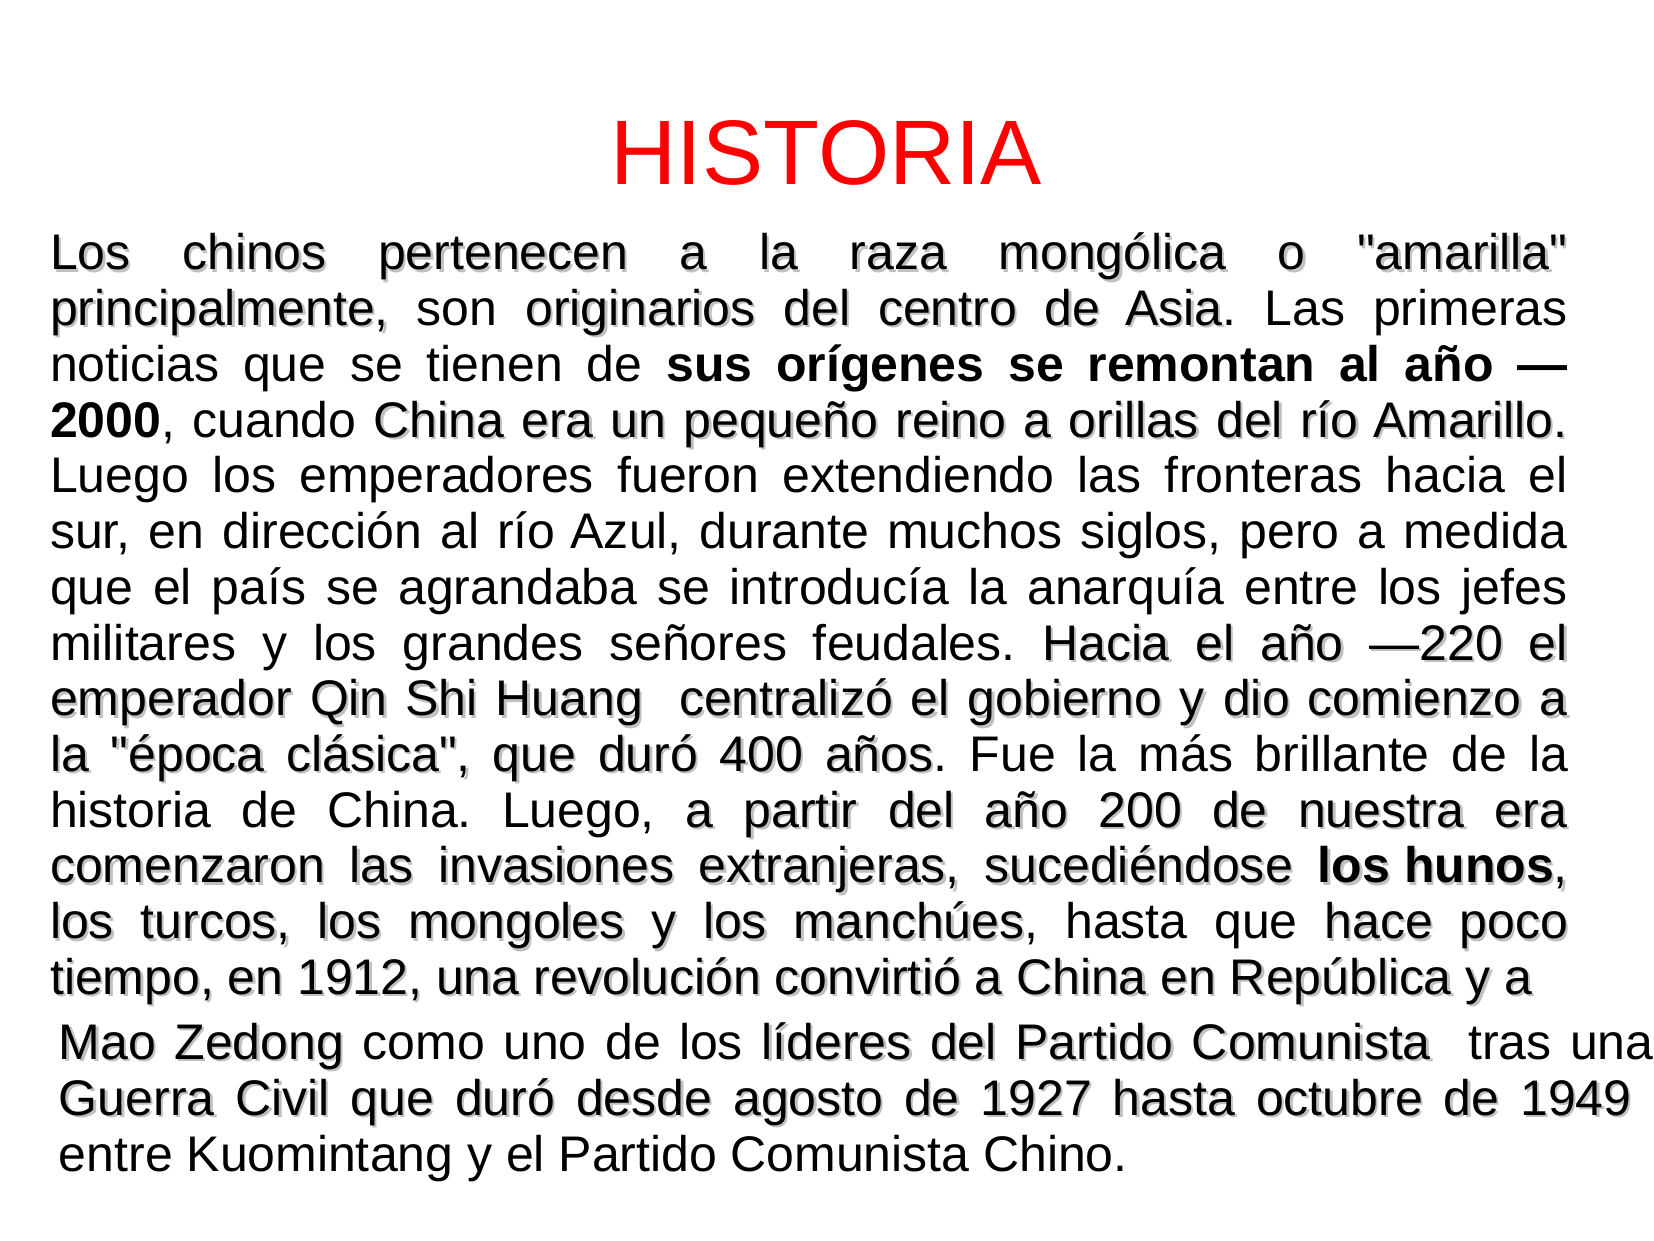

# HISTORIA
Mao Zedong como uno de los líderes del Partido Comunista tras una Guerra Civil que duró desde agosto de 1927 hasta octubre de 1949 entre Kuomintang y el Partido Comunista Chino.
Los chinos pertenecen a la raza mongólica o "amarilla" principalmente, son originarios del centro de Asia. Las primeras noticias que se tienen de sus orígenes se remontan al año — 2000, cuando China era un pequeño reino a orillas del río Amarillo. Luego los emperadores fueron extendiendo las fronteras hacia el sur, en dirección al río Azul, durante muchos siglos, pero a medida que el país se agrandaba se introducía la anarquía entre los jefes militares y los grandes señores feudales. Hacia el año —220 el emperador Qin Shi Huang centralizó el gobierno y dio comienzo a la "época clásica", que duró 400 años. Fue la más bri­llante de la historia de China. Luego, a partir del año 200 de nuestra era comenzaron las invasiones extranjeras, sucediéndose los hunos, los turcos, los mongoles y los manchúes, hasta que hace poco tiempo, en 1912, una revolución convirtió a China en República y a